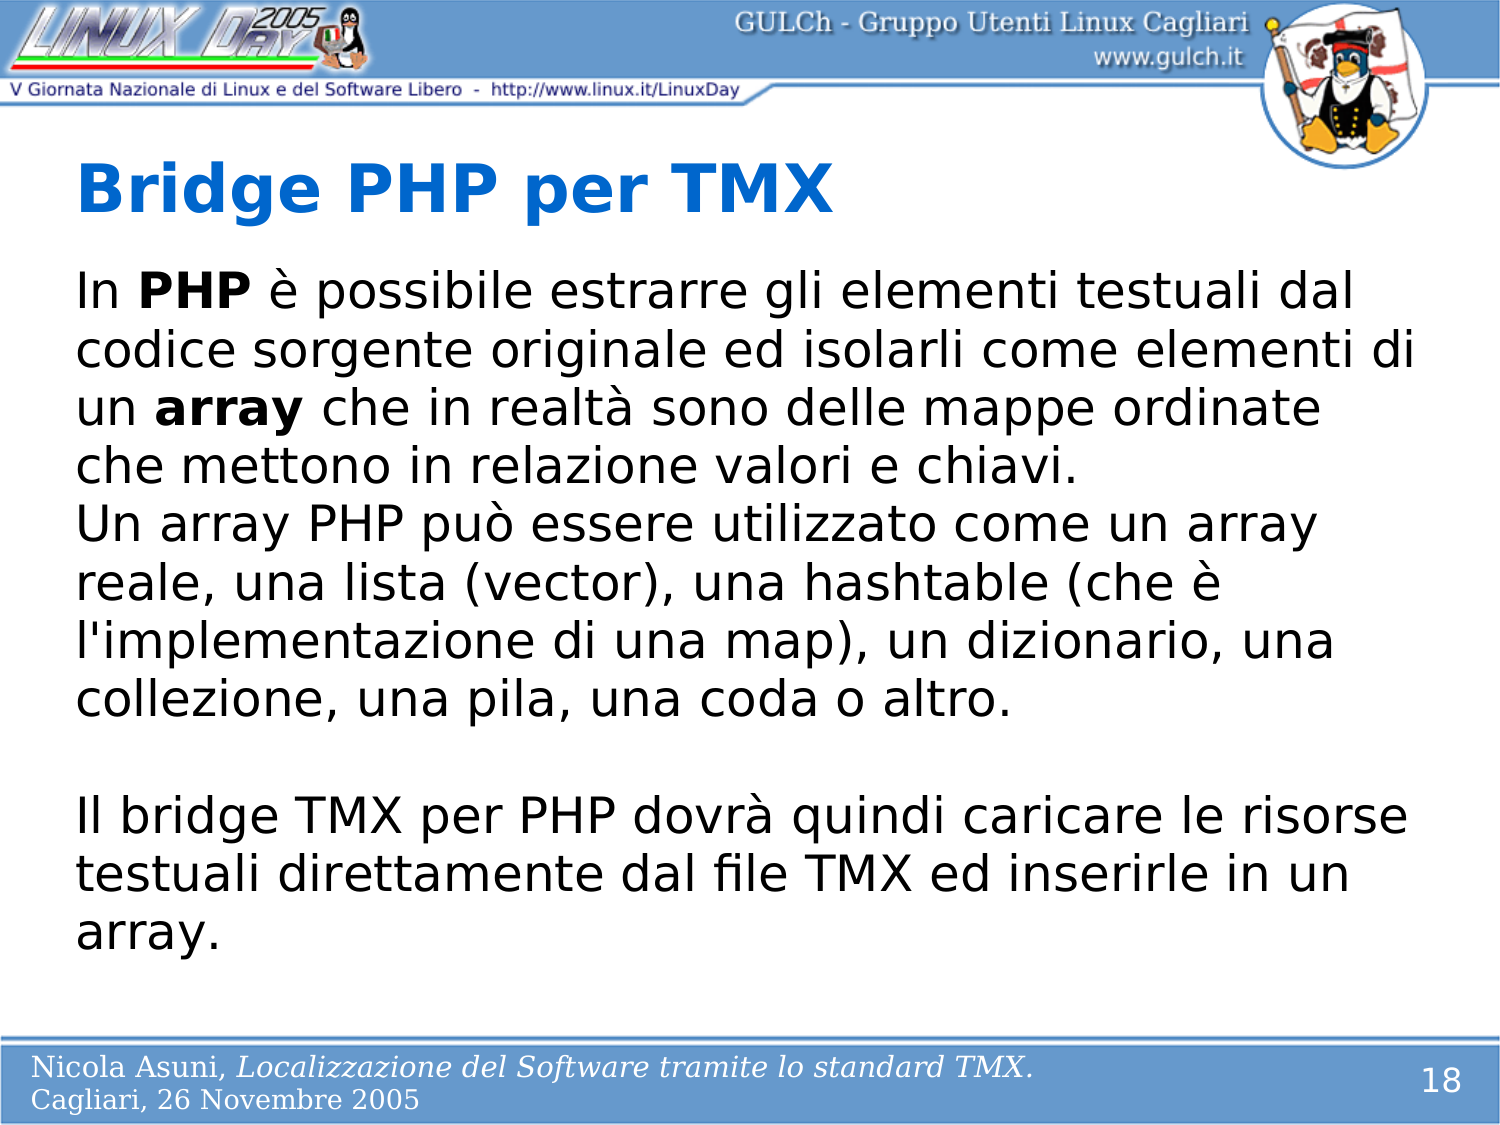

Bridge PHP per TMX
In PHP è possibile estrarre gli elementi testuali dal codice sorgente originale ed isolarli come elementi di un array che in realtà sono delle mappe ordinate che mettono in relazione valori e chiavi.
Un array PHP può essere utilizzato come un array reale, una lista (vector), una hashtable (che è l'implementazione di una map), un dizionario, una collezione, una pila, una coda o altro.
Il bridge TMX per PHP dovrà quindi caricare le risorse testuali direttamente dal file TMX ed inserirle in un array.